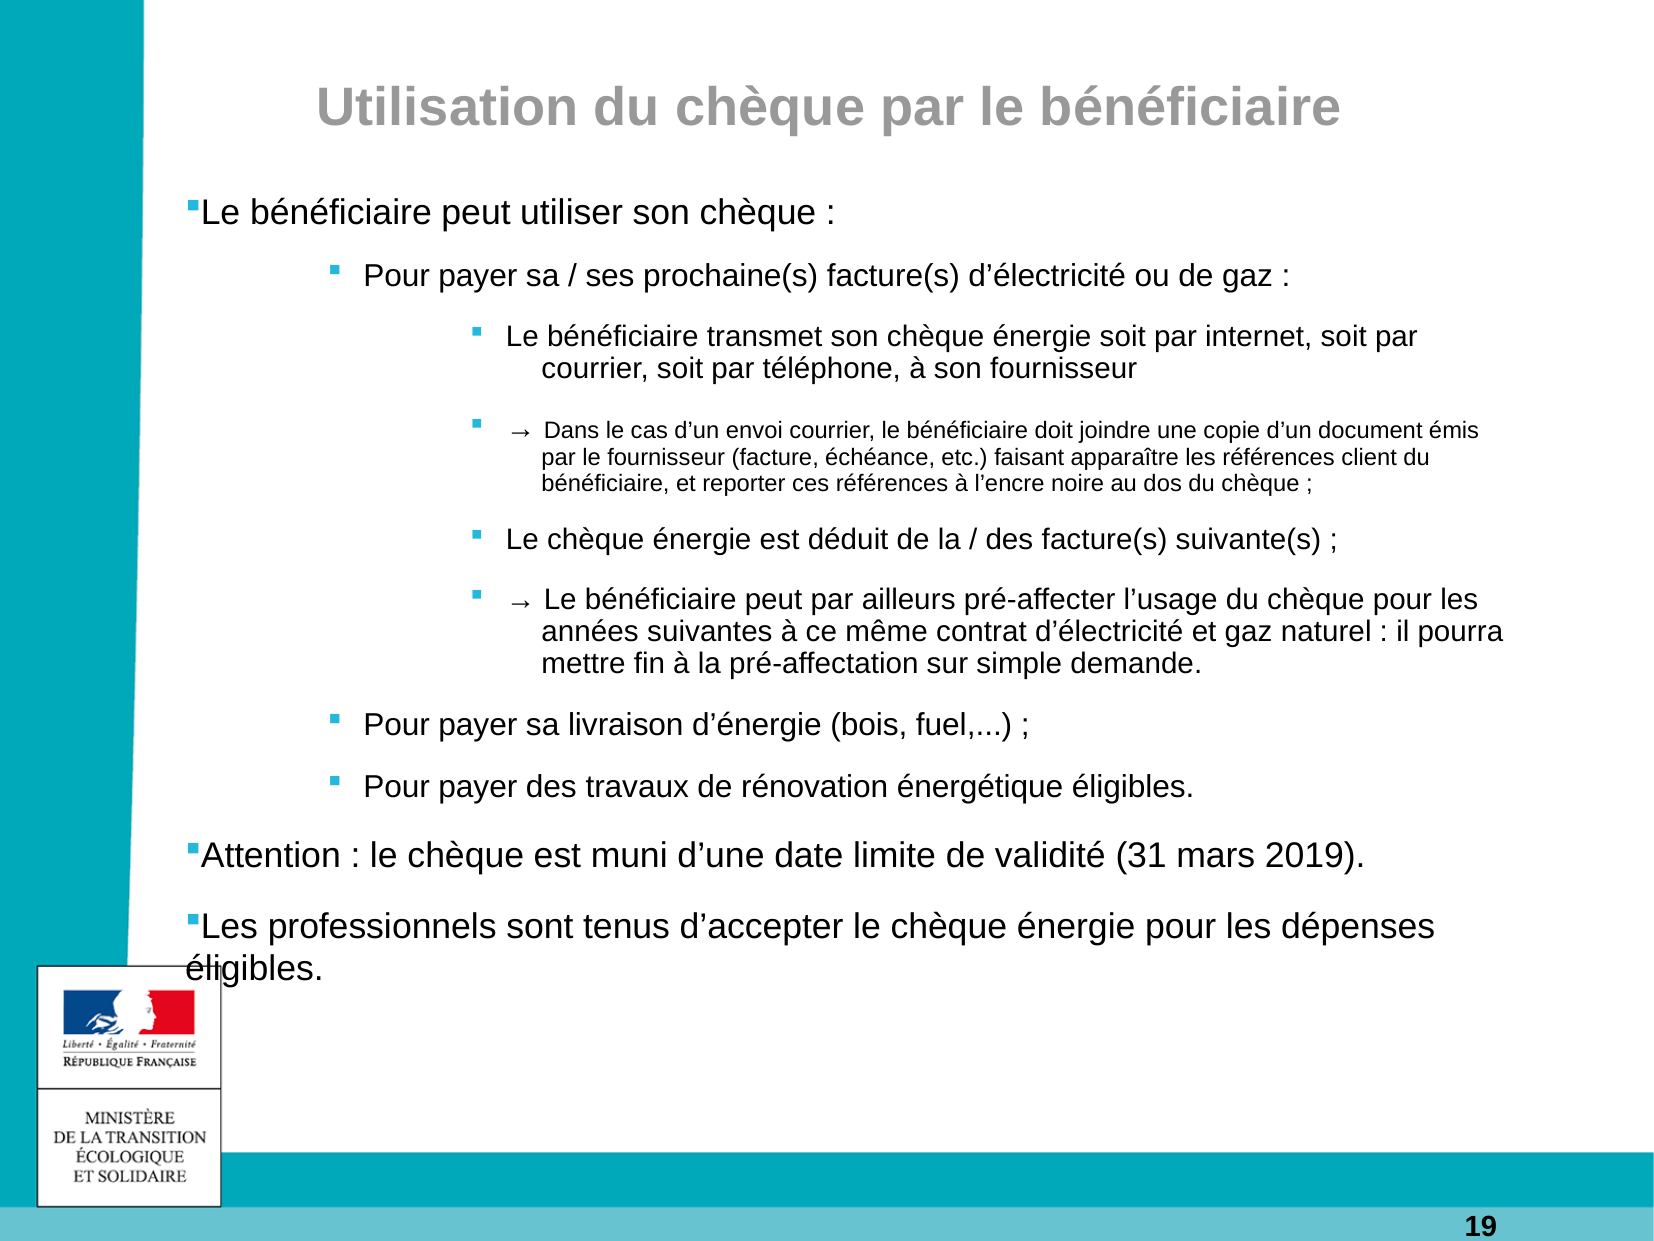

# Utilisation du chèque par le bénéficiaire
Le bénéficiaire peut utiliser son chèque :
Pour payer sa / ses prochaine(s) facture(s) d’électricité ou de gaz :
Le bénéficiaire transmet son chèque énergie soit par internet, soit par courrier, soit par téléphone, à son fournisseur
→ Dans le cas d’un envoi courrier, le bénéficiaire doit joindre une copie d’un document émis par le fournisseur (facture, échéance, etc.) faisant apparaître les références client du bénéficiaire, et reporter ces références à l’encre noire au dos du chèque ;
Le chèque énergie est déduit de la / des facture(s) suivante(s) ;
→ Le bénéficiaire peut par ailleurs pré-affecter l’usage du chèque pour les années suivantes à ce même contrat d’électricité et gaz naturel : il pourra mettre fin à la pré-affectation sur simple demande.
Pour payer sa livraison d’énergie (bois, fuel,...) ;
Pour payer des travaux de rénovation énergétique éligibles.
Attention : le chèque est muni d’une date limite de validité (31 mars 2019).
Les professionnels sont tenus d’accepter le chèque énergie pour les dépenses éligibles.